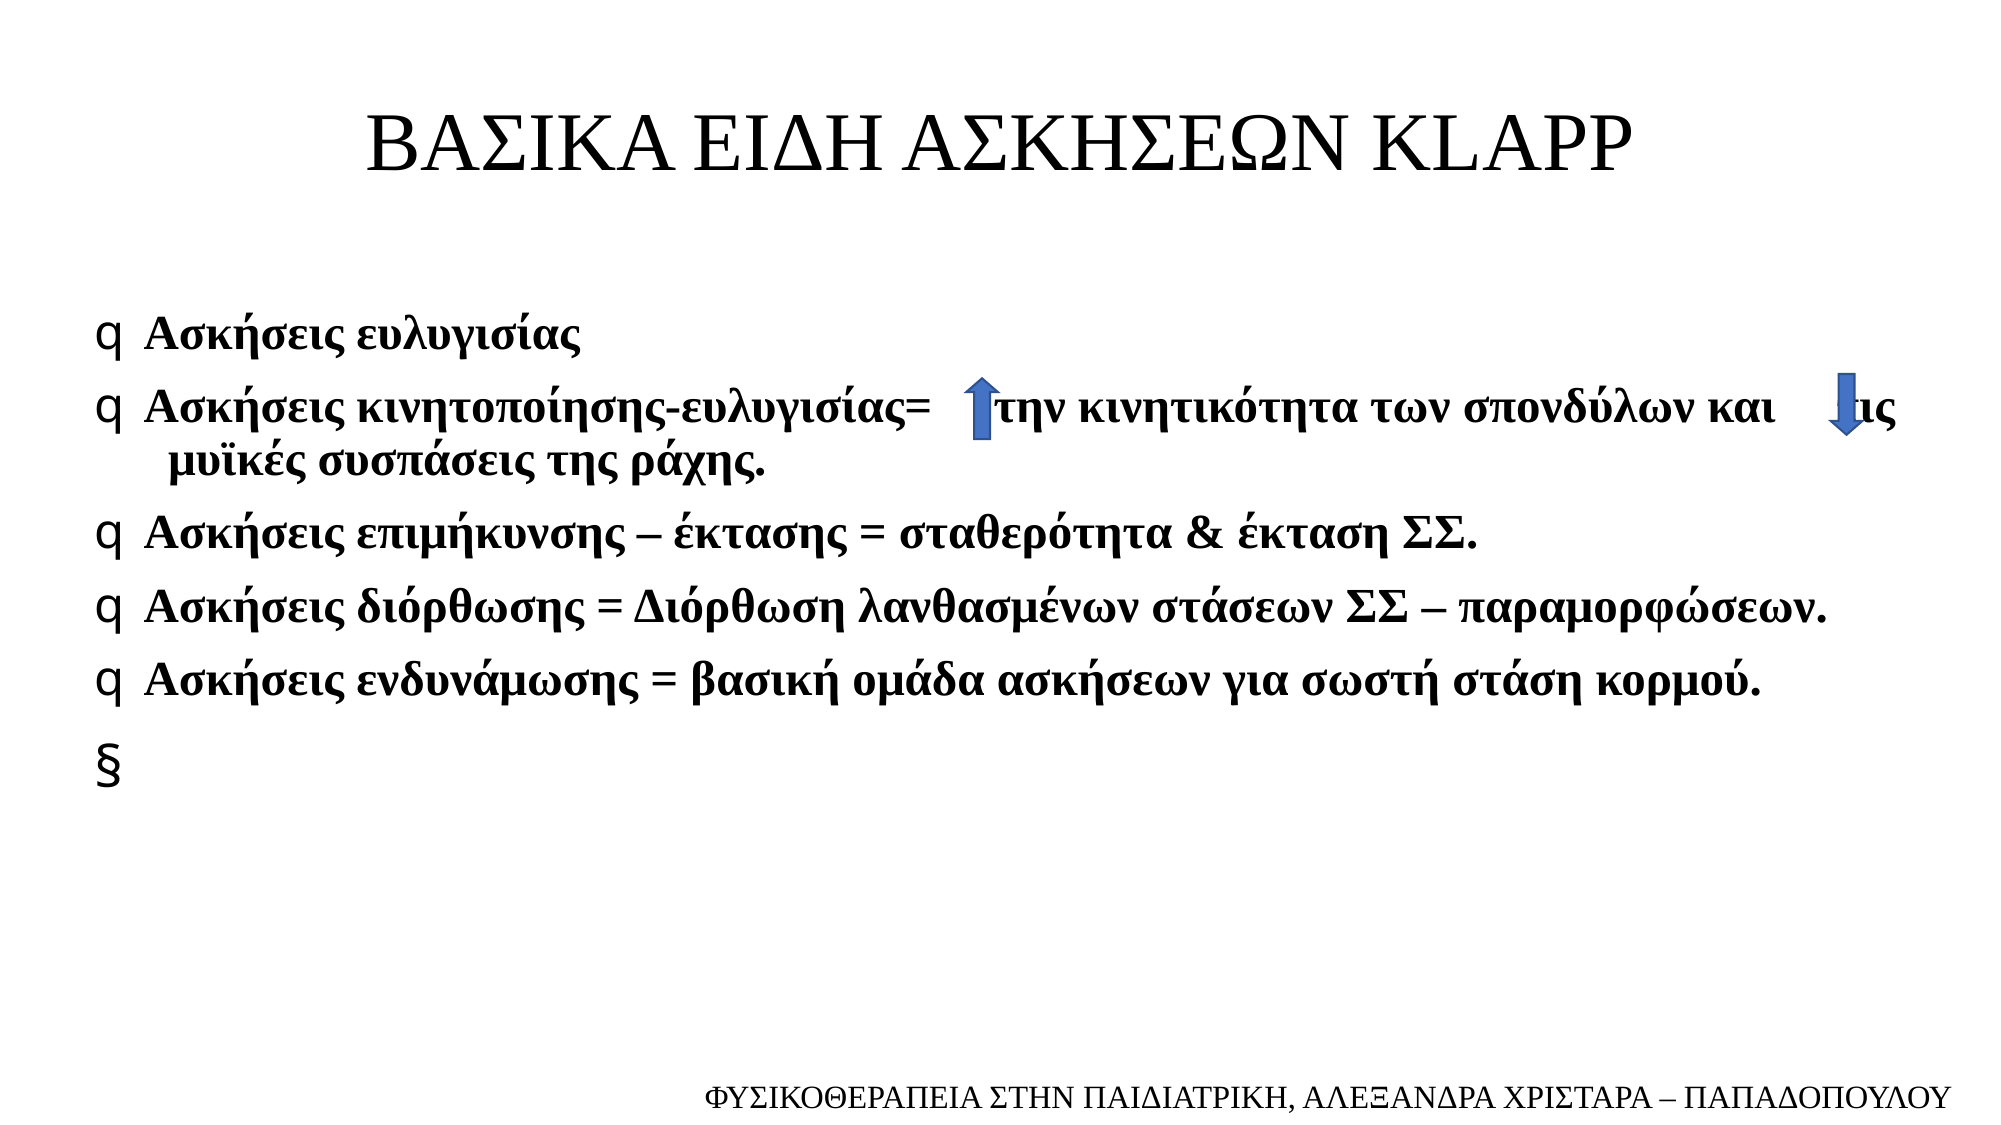

# ΒΑΣΙΚΑ ΕΙΔΗ ΑΣΚΗΣΕΩΝ KLAPP
 Ασκήσεις ευλυγισίας
 Ασκήσεις κινητοποίησης-ευλυγισίας= την κινητικότητα των σπονδύλων και τις μυϊκές συσπάσεις της ράχης.
 Ασκήσεις επιμήκυνσης – έκτασης = σταθερότητα & έκταση ΣΣ.
 Ασκήσεις διόρθωσης = Διόρθωση λανθασμένων στάσεων ΣΣ – παραμορφώσεων.
 Ασκήσεις ενδυνάμωσης = βασική ομάδα ασκήσεων για σωστή στάση κορμού.
ΦΥΣΙΚΟΘΕΡΑΠΕΙΑ ΣΤΗΝ ΠΑΙΔΙΑΤΡΙΚΗ, ΑΛΕΞΑΝΔΡΑ ΧΡΙΣΤΑΡΑ – ΠΑΠΑΔΟΠΟΥΛΟΥ